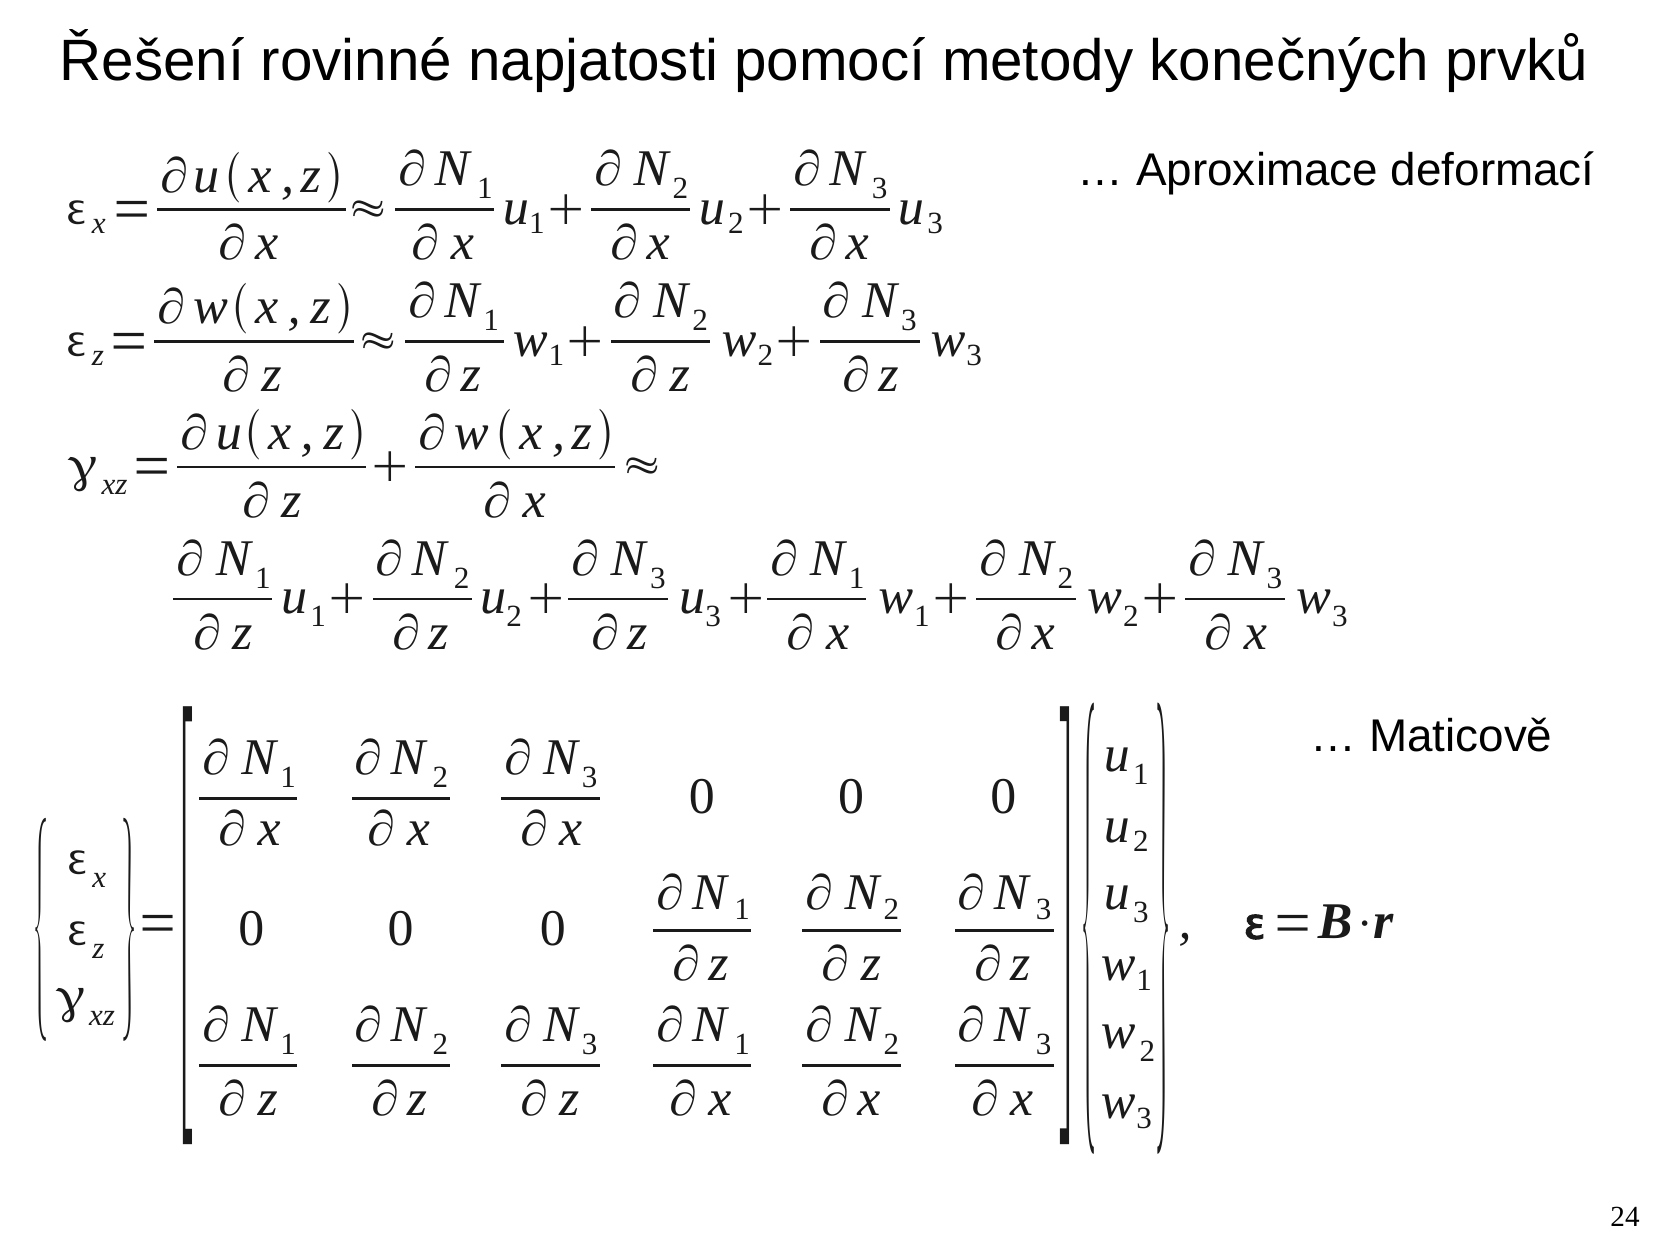

# Řešení rovinné napjatosti pomocí metody konečných prvků
… Aproximace deformací
… Maticově
24